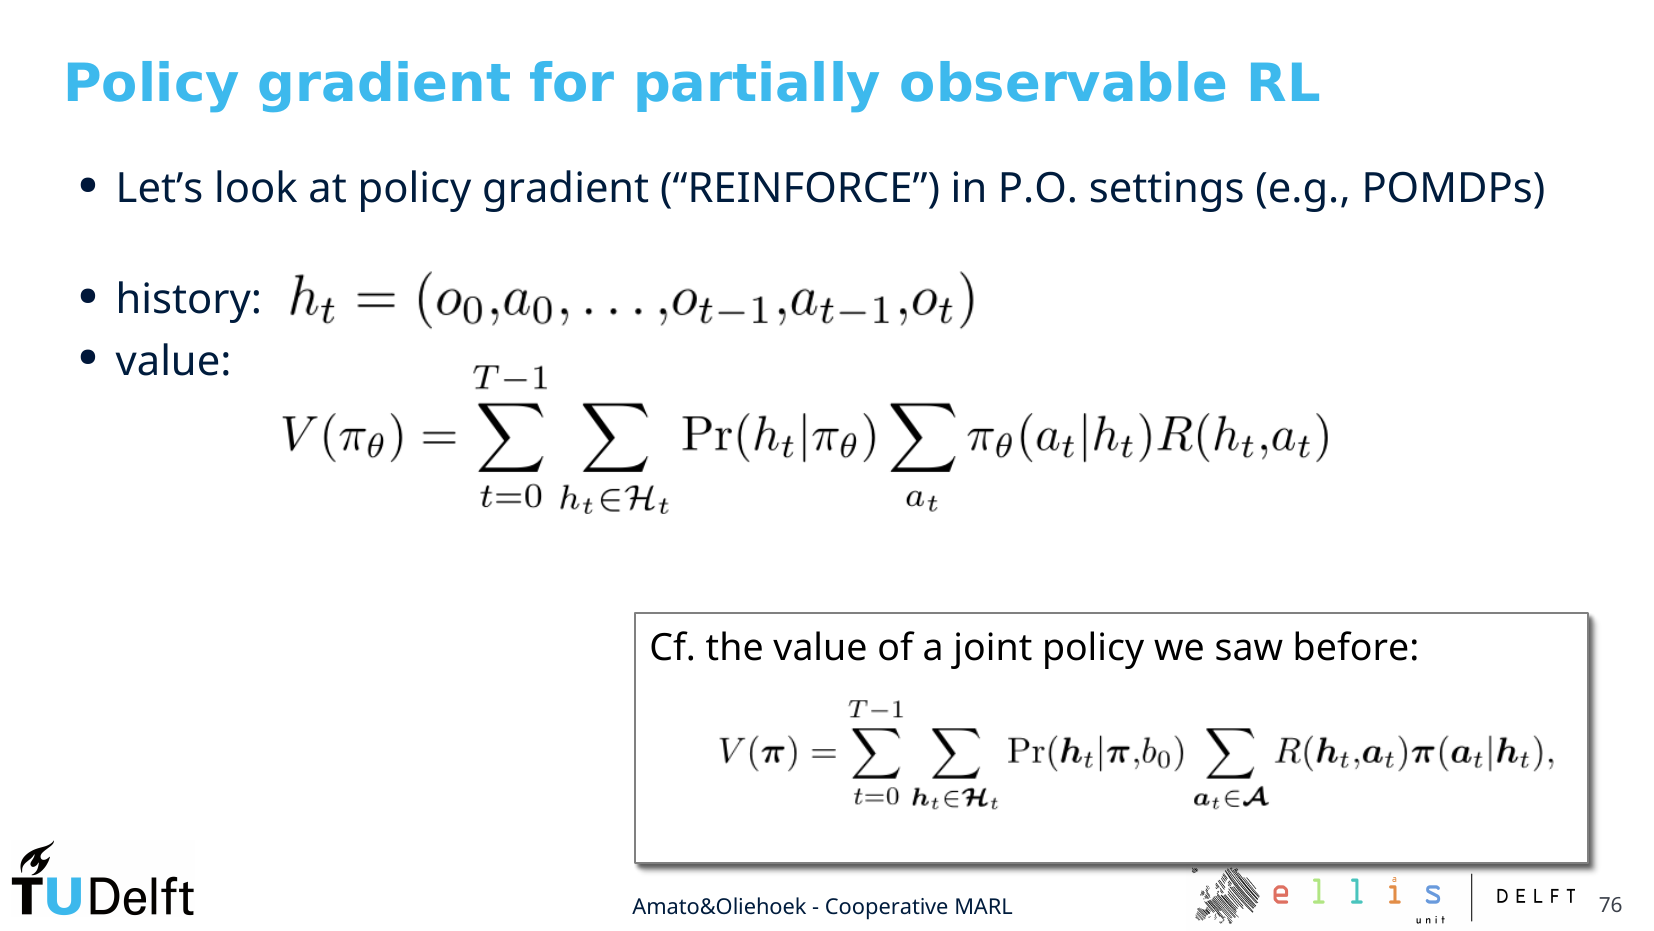

# Policy gradient for partially observable RL
Let’s look at policy gradient (“REINFORCE”) in P.O. settings (e.g., POMDPs)
history:
value:
Cf. the value of a joint policy we saw before:
Amato&Oliehoek - Cooperative MARL